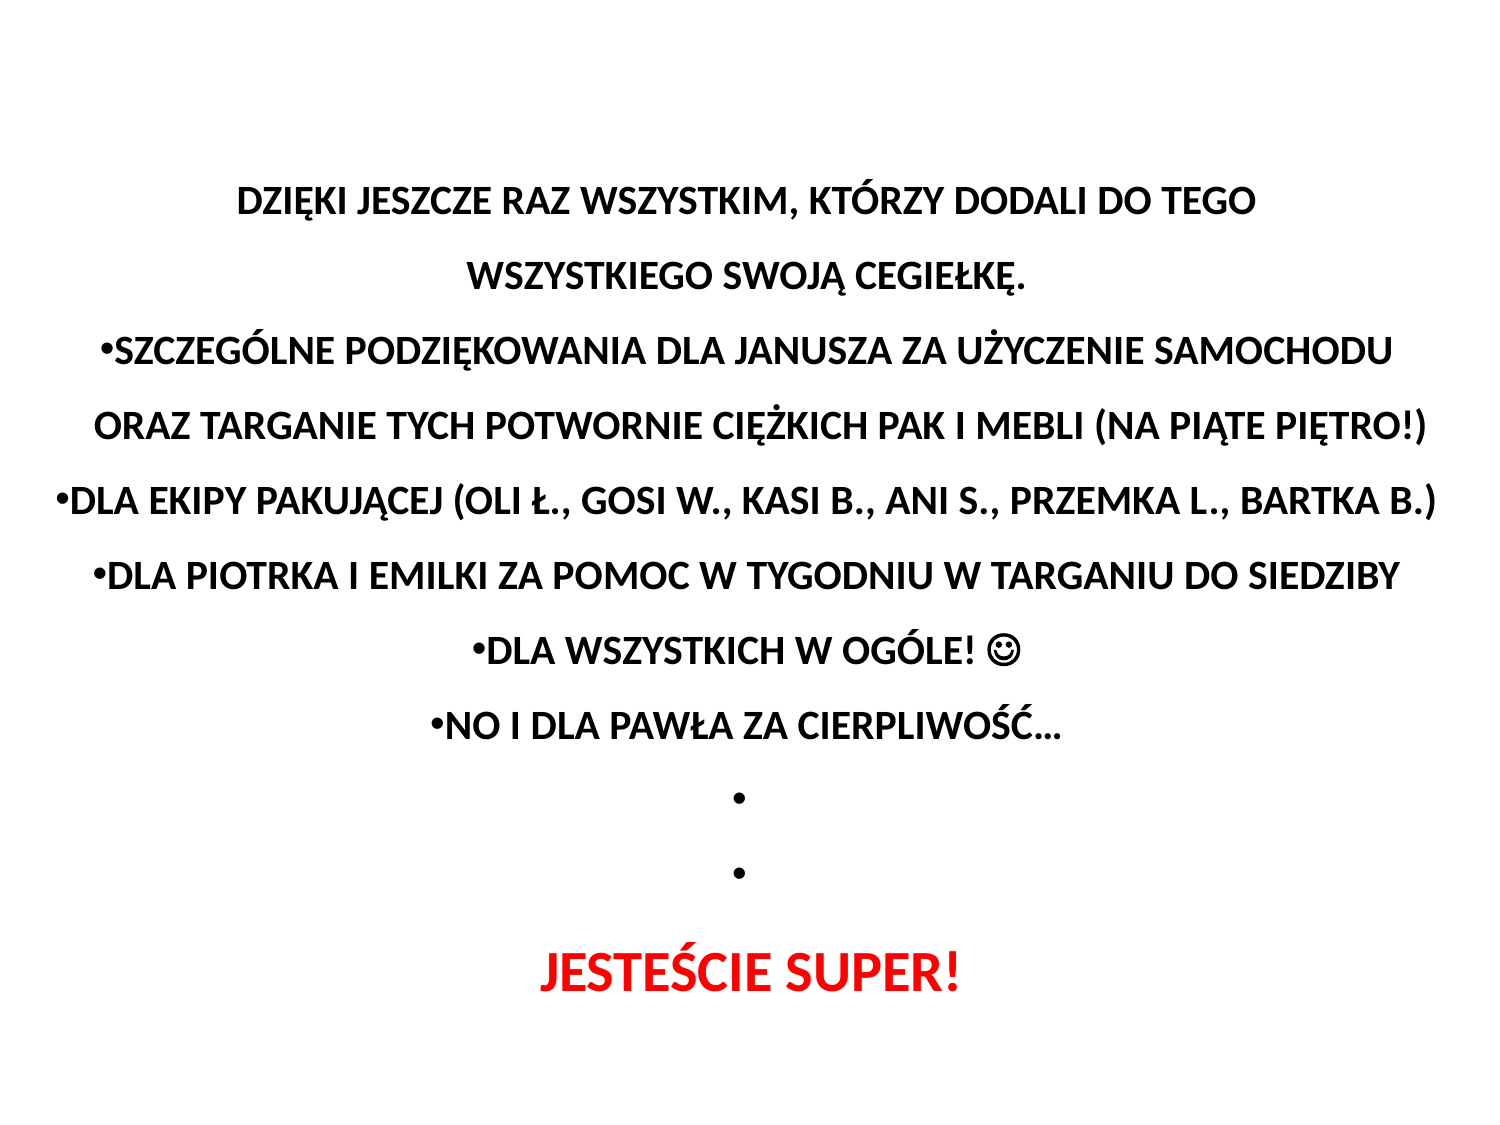

DZIĘKI JESZCZE RAZ WSZYSTKIM, KTÓRZY DODALI DO TEGO
WSZYSTKIEGO SWOJĄ CEGIEŁKĘ.
SZCZEGÓLNE PODZIĘKOWANIA DLA JANUSZA ZA UŻYCZENIE SAMOCHODU
 ORAZ TARGANIE TYCH POTWORNIE CIĘŻKICH PAK I MEBLI (NA PIĄTE PIĘTRO!)
DLA EKIPY PAKUJĄCEJ (OLI Ł., GOSI W., KASI B., ANI S., PRZEMKA L., BARTKA B.)
DLA PIOTRKA I EMILKI ZA POMOC W TYGODNIU W TARGANIU DO SIEDZIBY
DLA WSZYSTKICH W OGÓLE! 
NO I DLA PAWŁA ZA CIERPLIWOŚĆ…
 JESTEŚCIE SUPER!